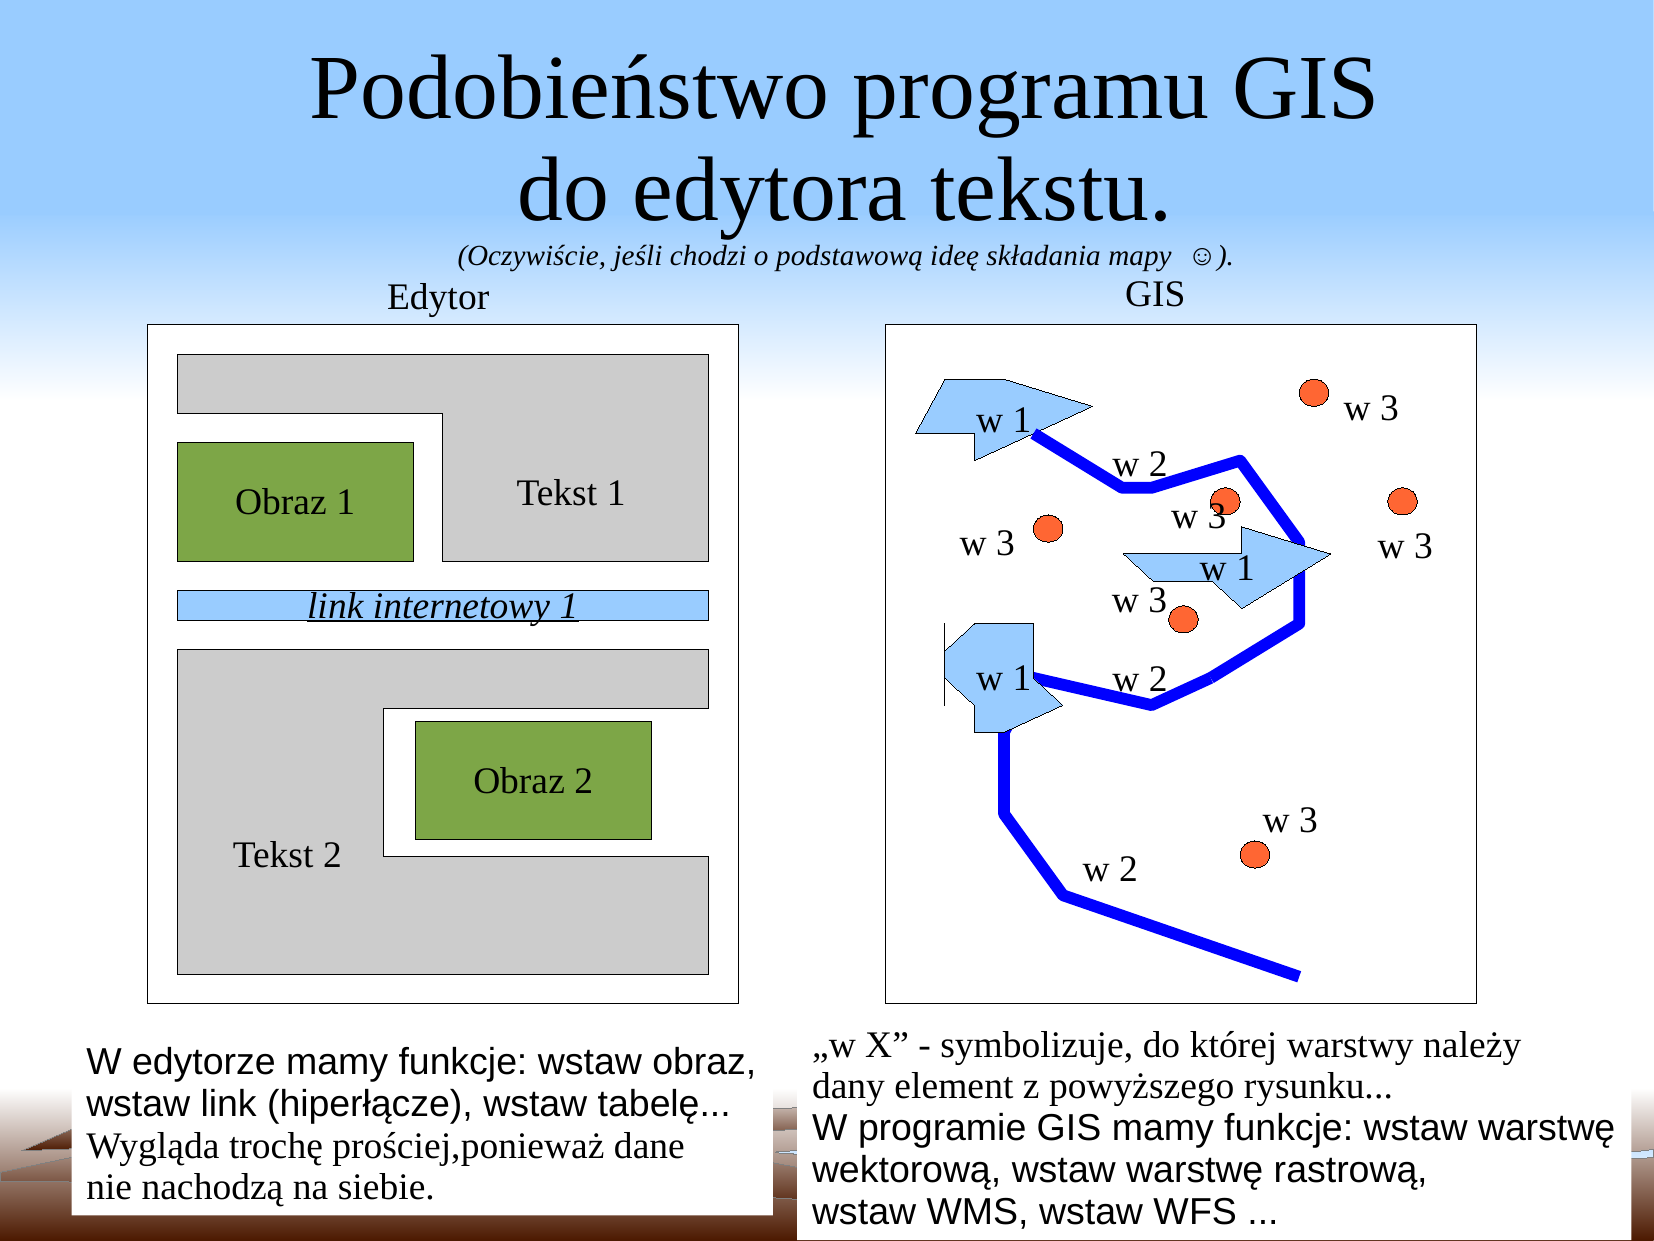

Podobieństwo programu GIS
do edytora tekstu.
(Oczywiście, jeśli chodzi o podstawową ideę składania mapy ☺).
GIS
Edytor
w 1
w 3
w 2
w 3
w 3
w 3
w 1
w 3
w 1
w 2
w 3
w 2
Obraz 1
Obraz 1
Tekst 1
link internetowy 1
Obraz 2
Tekst 2
„w X” - symbolizuje, do której warstwy należy
dany element z powyższego rysunku...
W programie GIS mamy funkcje: wstaw warstwę
wektorową, wstaw warstwę rastrową,
wstaw WMS, wstaw WFS ...
W edytorze mamy funkcje: wstaw obraz,
wstaw link (hiperłącze), wstaw tabelę...
Wygląda trochę prościej,ponieważ dane
nie nachodzą na siebie.